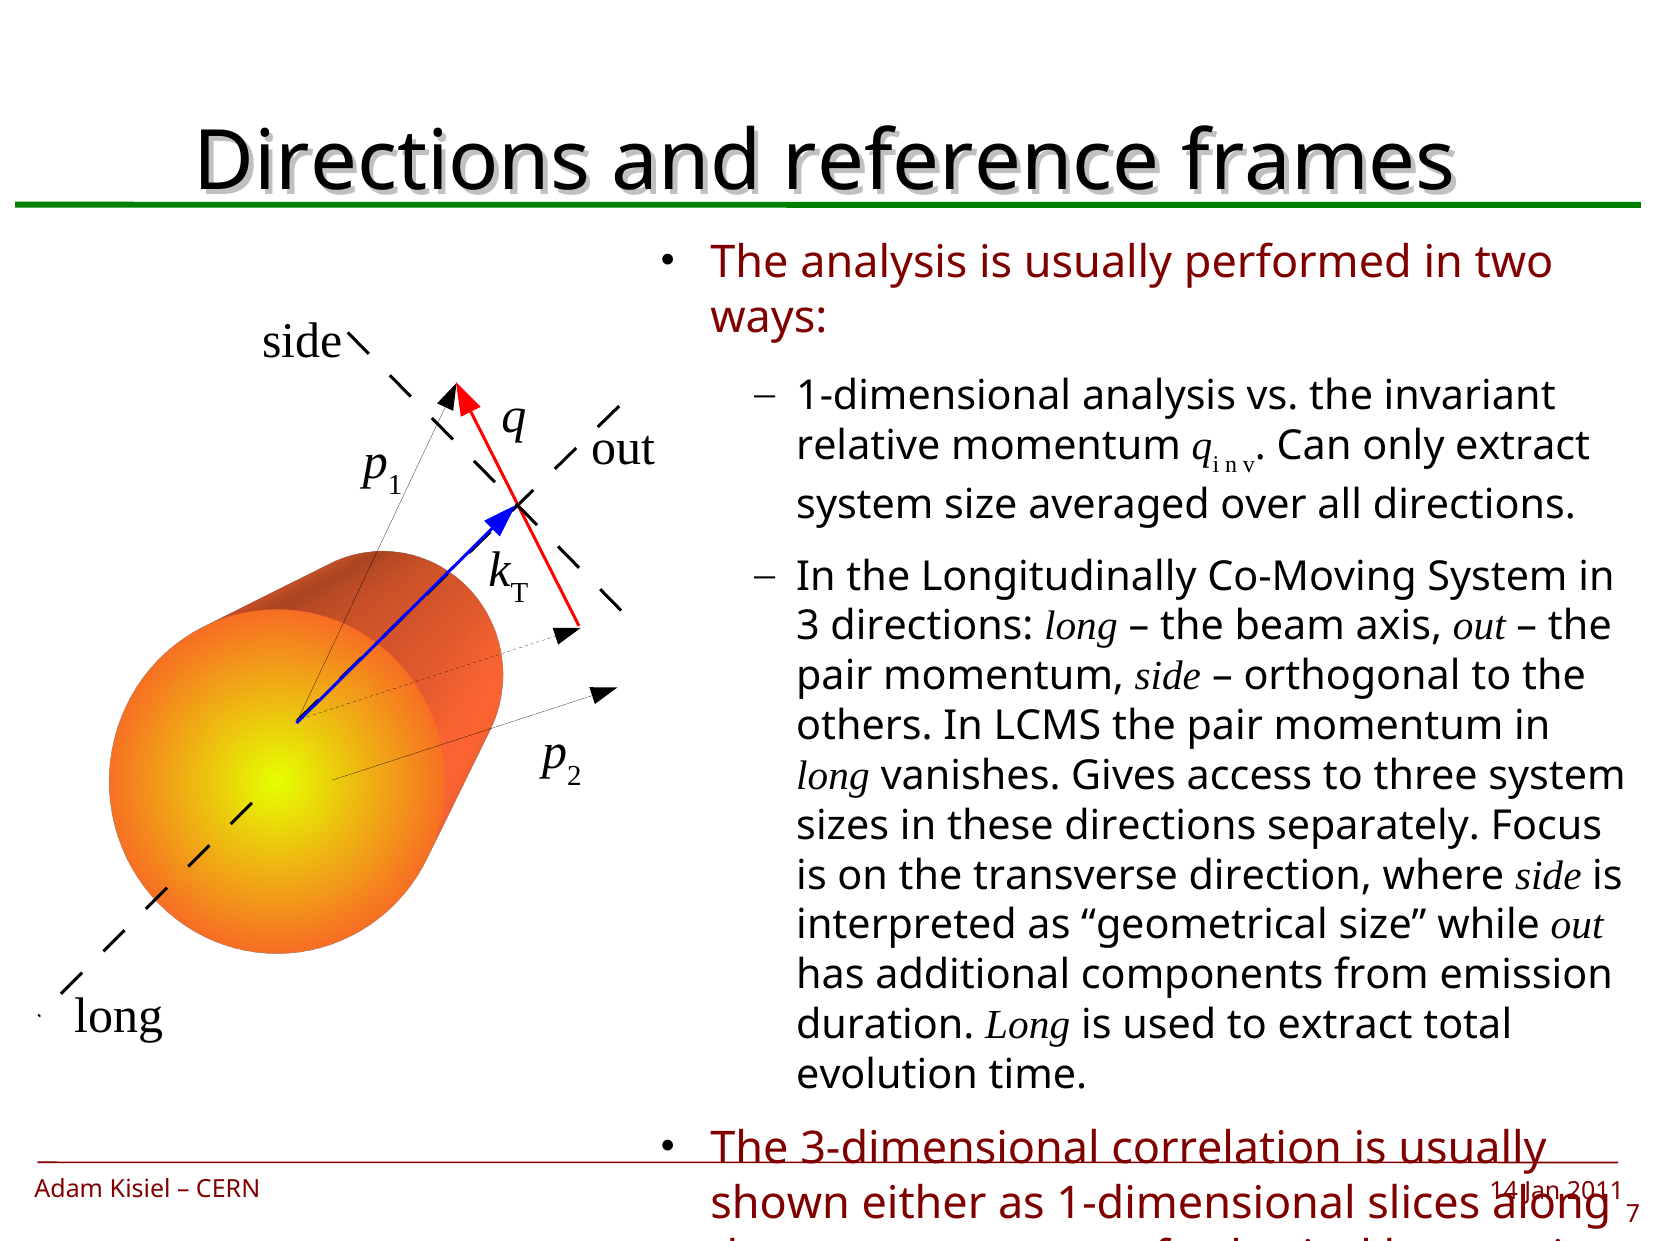

# Directions and reference frames
The analysis is usually performed in two ways:
1-dimensional analysis vs. the invariant relative momentum qi n v. Can only extract system size averaged over all directions.
In the Longitudinally Co-Moving System in 3 directions: long – the beam axis, out – the pair momentum, side – orthogonal to the others. In LCMS the pair momentum in long vanishes. Gives access to three system sizes in these directions separately. Focus is on the transverse direction, where side is interpreted as “geometrical size” while out has additional components from emission duration. Long is used to extract total evolution time.
The 3-dimensional correlation is usually shown either as 1-dimensional slices along the axes or as a set of spherical harmonics components.
side
q
out
p1
kT
p2
long